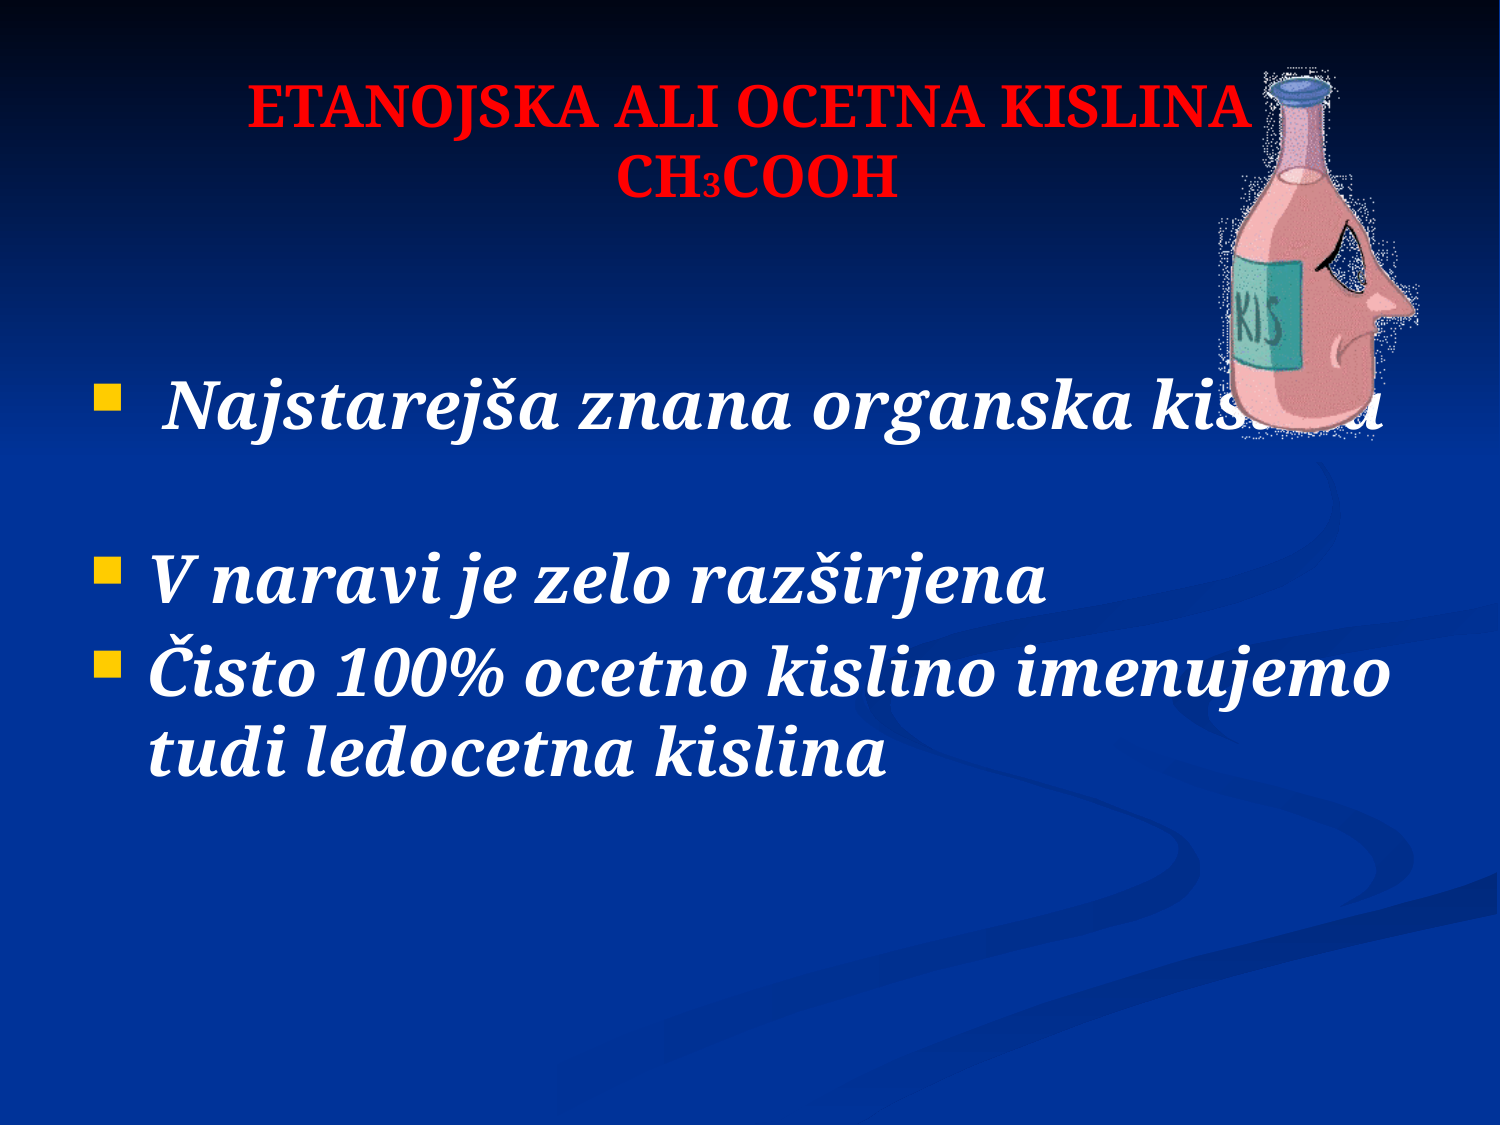

# ETANOJSKA ALI OCETNA KISLINA CH3COOH
 Najstarejša znana organska kislina
V naravi je zelo razširjena
Čisto 100% ocetno kislino imenujemo tudi ledocetna kislina